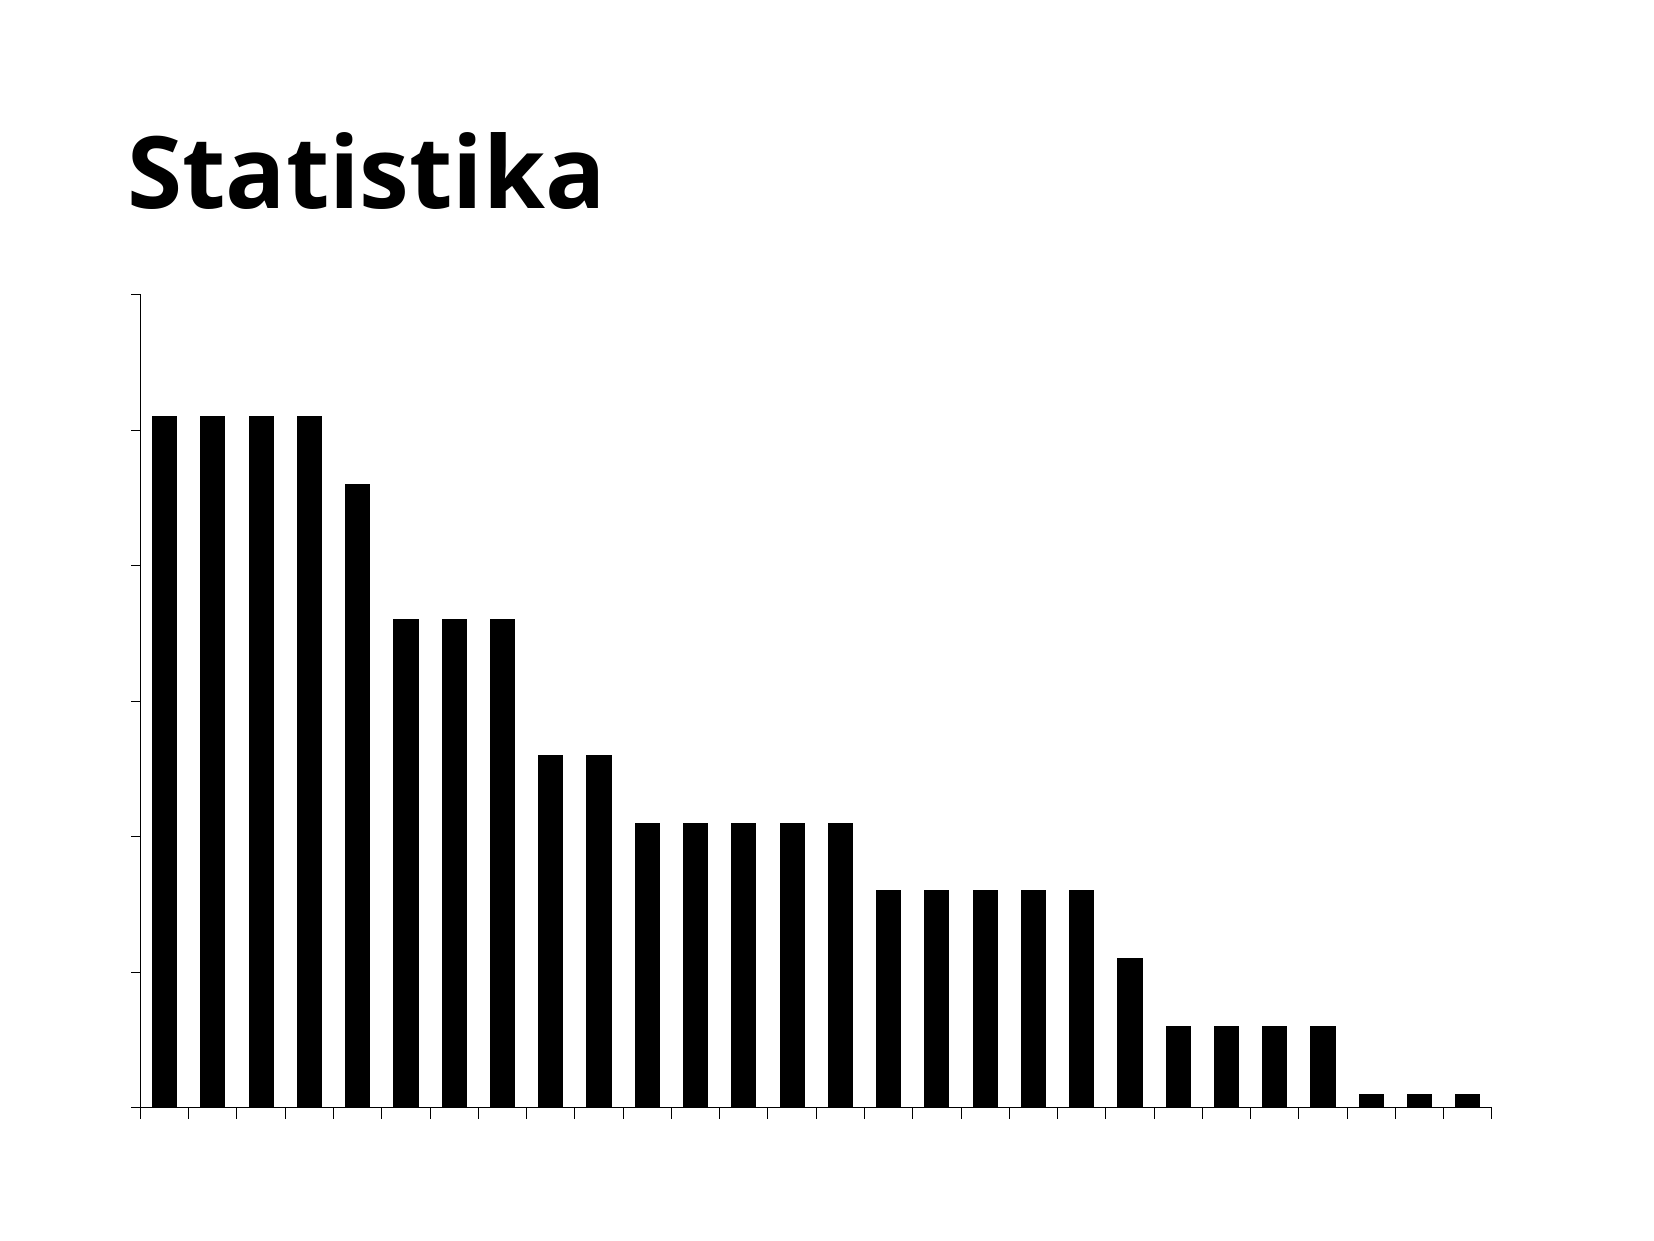

Statistika
### Chart
| Category | Column A |
|---|---|
| Row 1 | 102.0 |
| Row 2 | 102.0 |
| Row 3 | 102.0 |
| Row 4 | 102.0 |
| Row 5 | 92.0 |
| Row 6 | 72.0 |
| Row 7 | 72.0 |
| Row 8 | 72.0 |
| Row 9 | 52.0 |
| Row 10 | 52.0 |
| Row 11 | 42.0 |
| Row 12 | 42.0 |
| Row 13 | 42.0 |
| Row 14 | 42.0 |
| Row 15 | 42.0 |
| Row 16 | 32.0 |
| Row 17 | 32.0 |
| Row 18 | 32.0 |
| Row 19 | 32.0 |
| Row 20 | 32.0 |
| Row 21 | 22.0 |
| Row 22 | 12.0 |
| Row 23 | 12.0 |
| Row 24 | 12.0 |
| Row 25 | 12.0 |
| Row 26 | 2.0 |
| Row 27 | 2.0 |
| Row 28 | 2.0 |